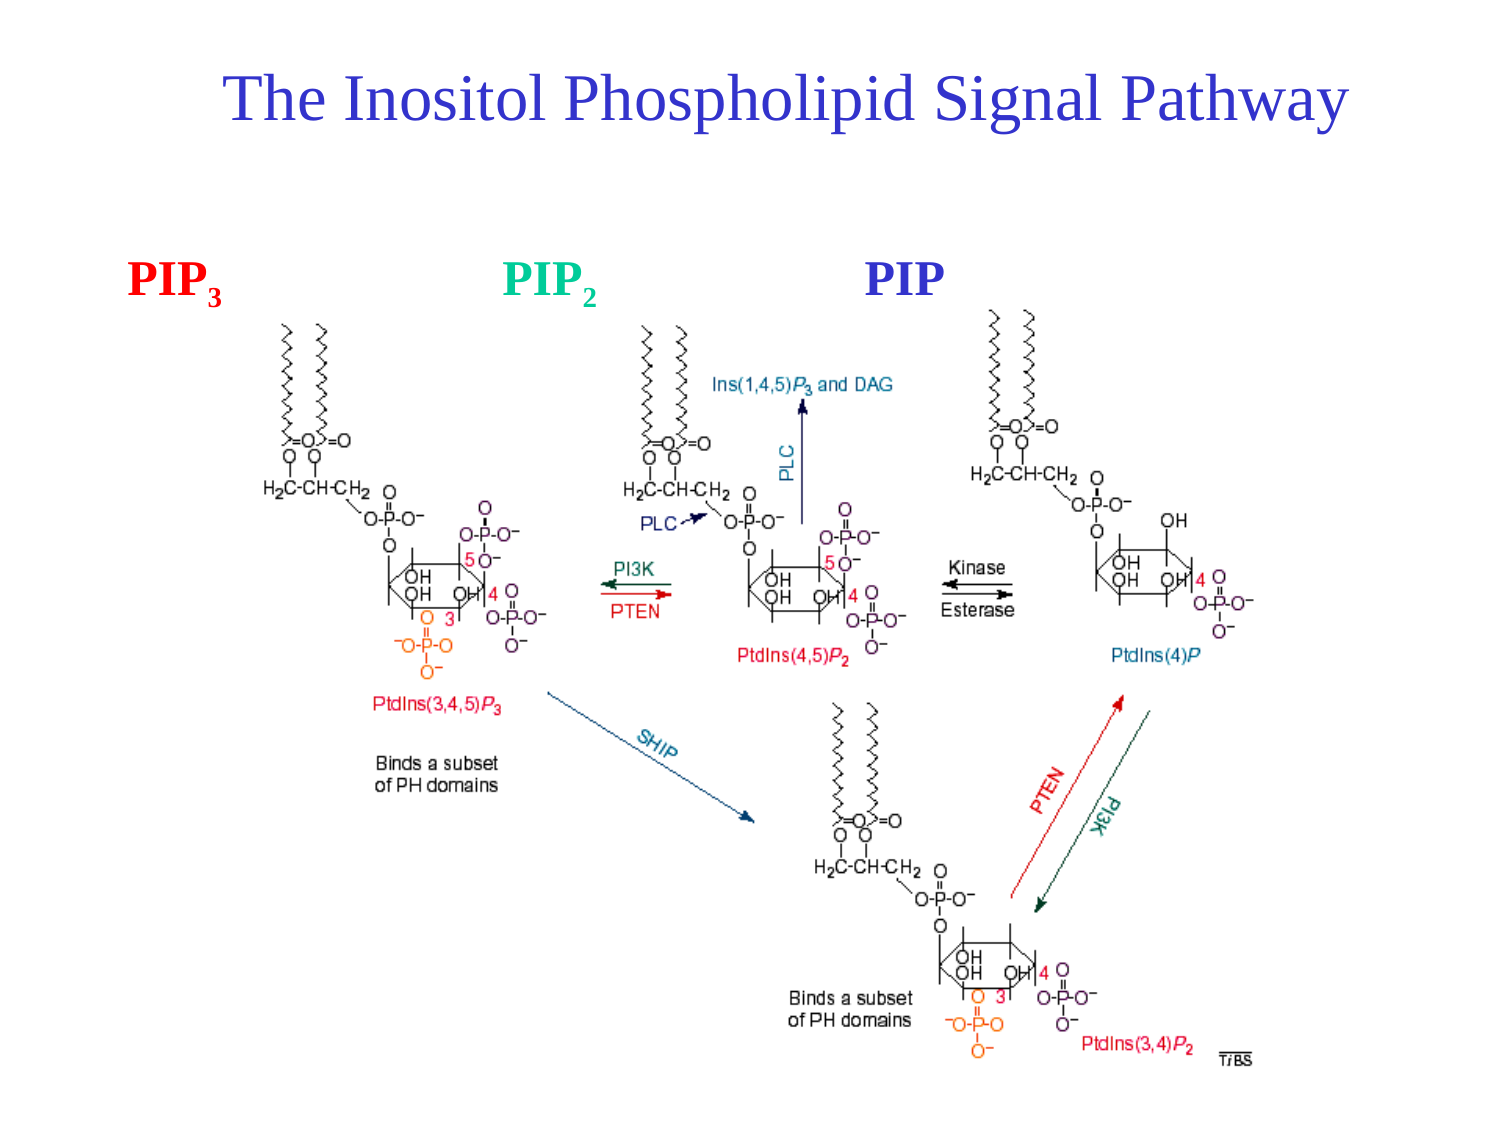

# The Inositol Phospholipid Signal Pathway
PIP3
PIP2
PIP